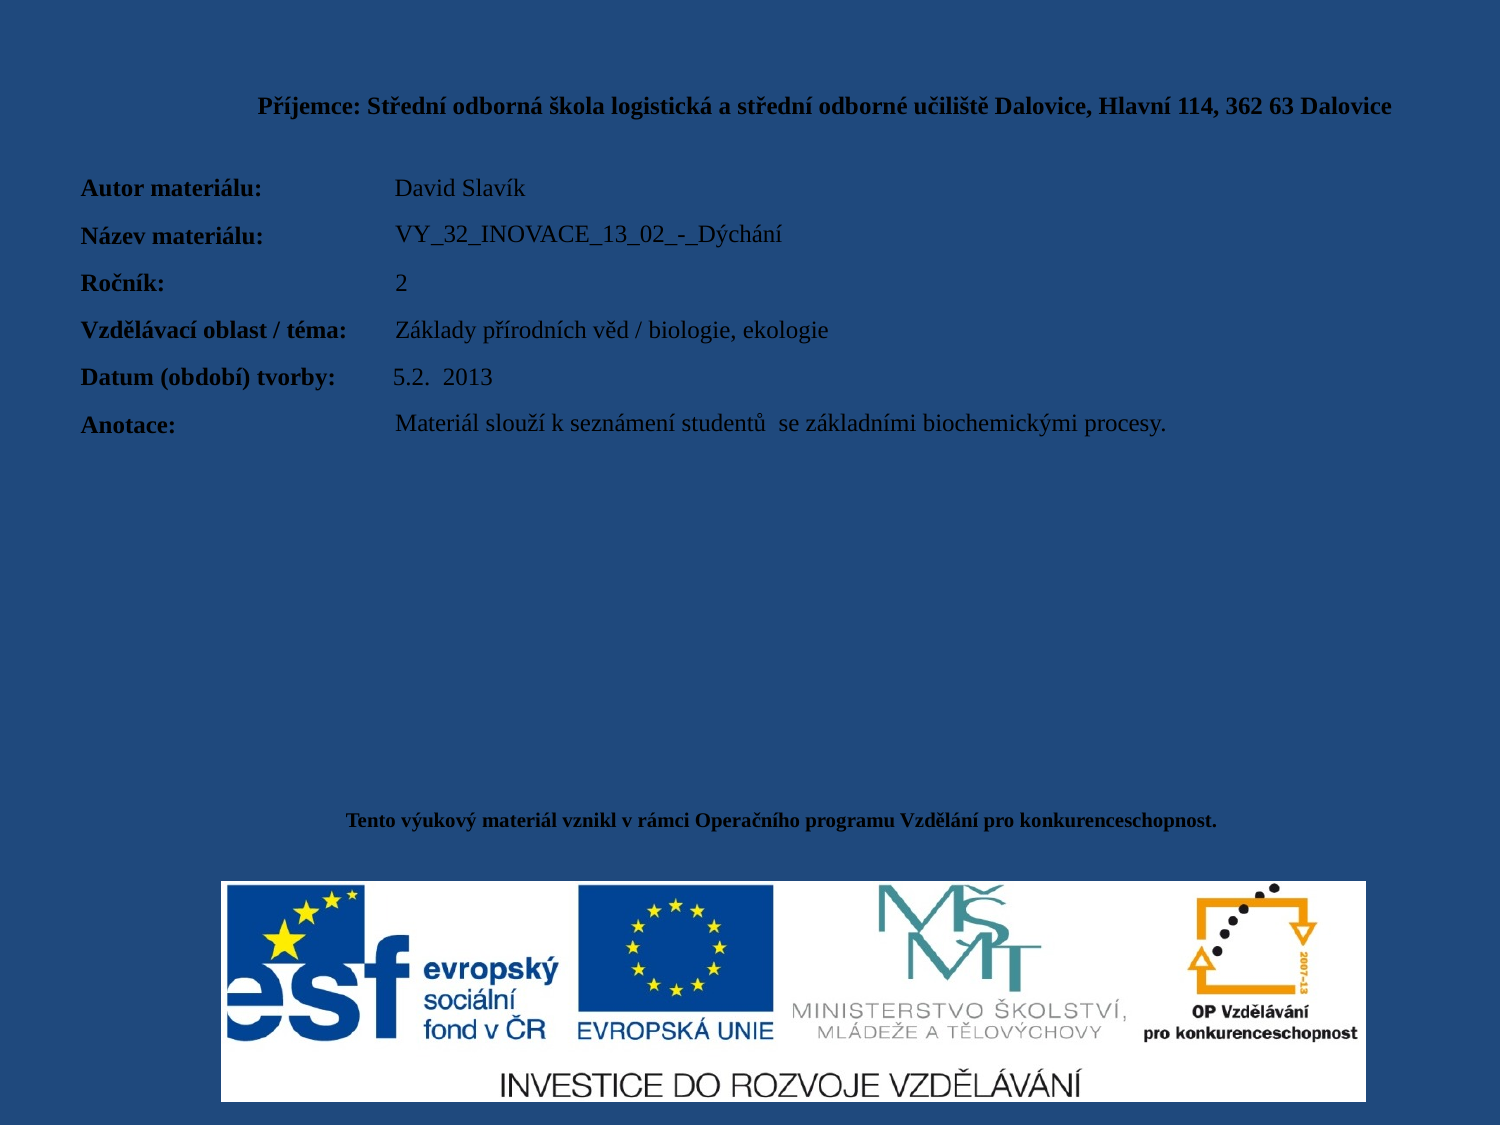

Příjemce: Střední odborná škola logistická a střední odborné učiliště Dalovice, Hlavní 114, 362 63 Dalovice
Autor materiálu:
 David Slavík
VY_32_INOVACE_13_02_-_Dýchání
Název materiálu:
Ročník:
 2
Vzdělávací oblast / téma:
Základy přírodních věd / biologie, ekologie
Datum (období) tvorby:
5.2. 2013
Materiál slouží k seznámení studentů se základními biochemickými procesy.
Anotace:
Tento výukový materiál vznikl v rámci Operačního programu Vzdělání pro konkurenceschopnost.